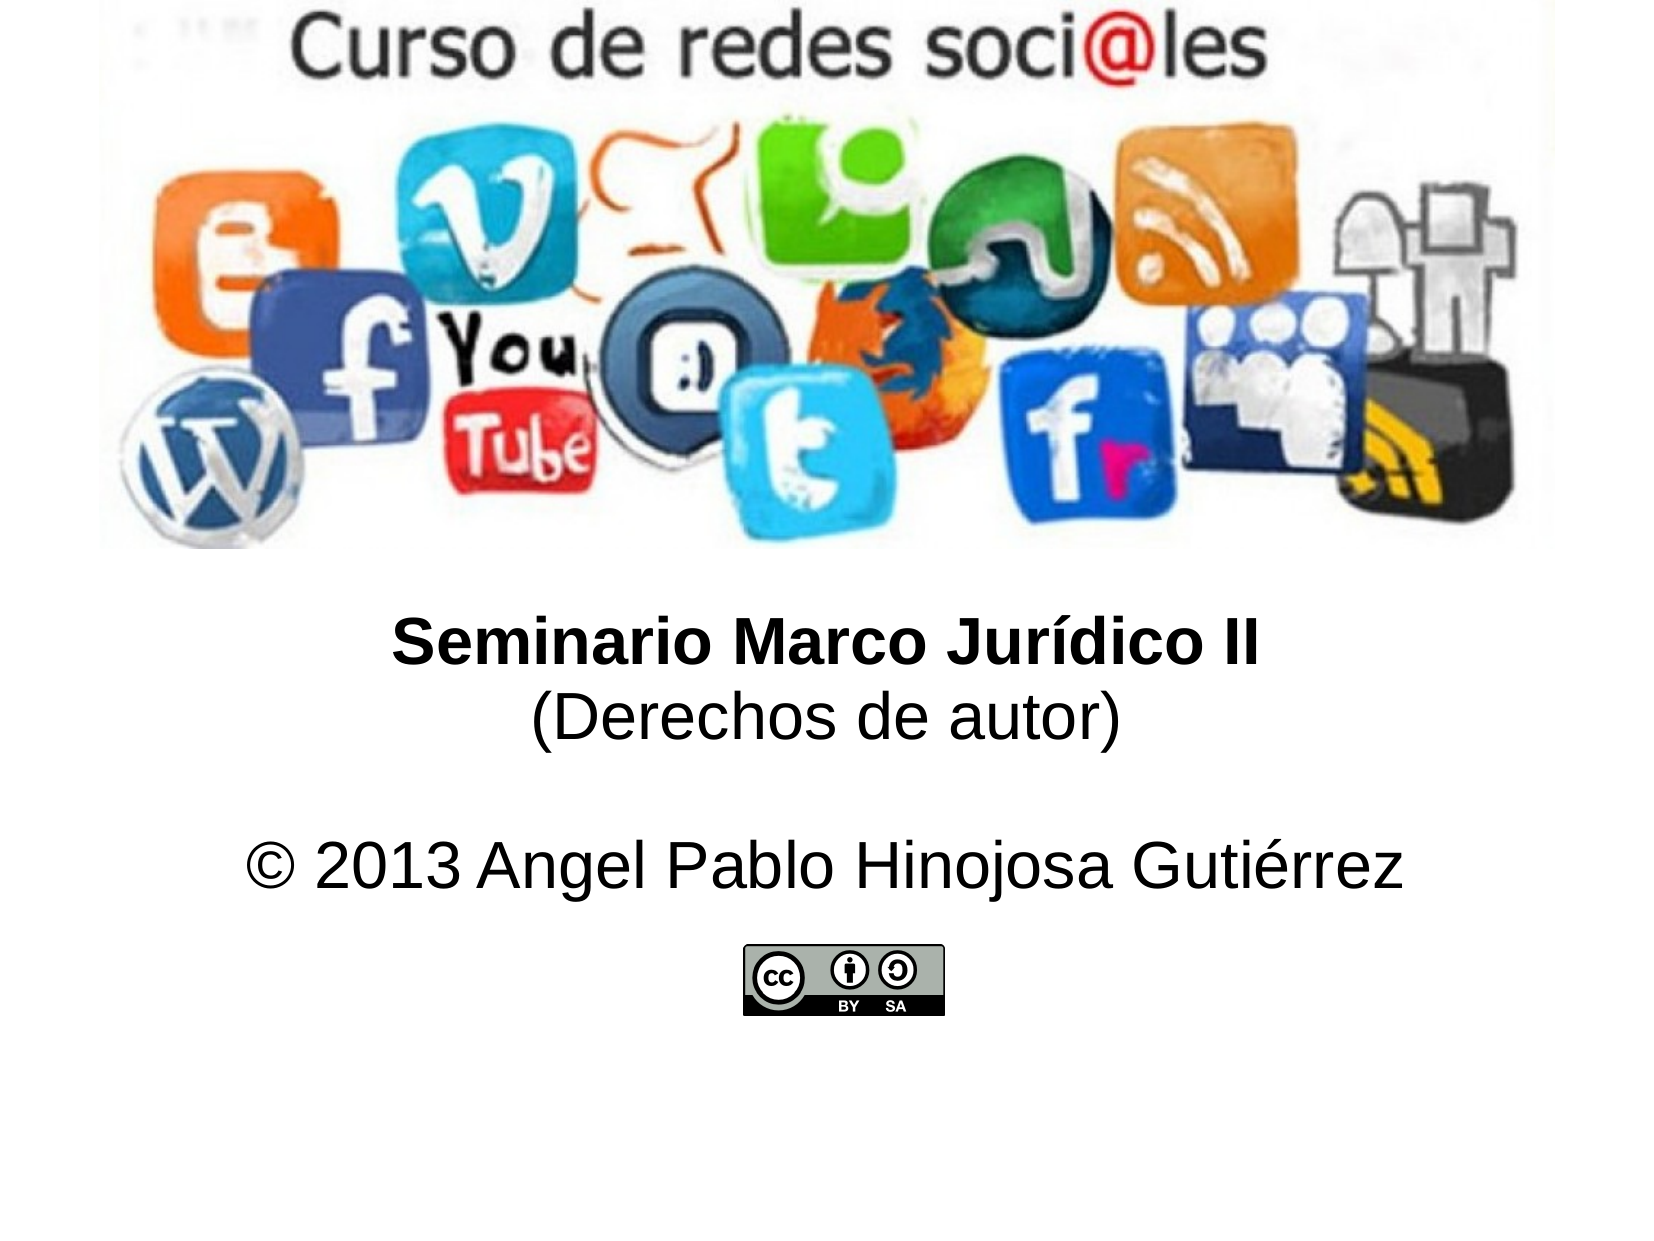

# Seminario Marco Jurídico II
(Derechos de autor)
© 2013 Angel Pablo Hinojosa Gutiérrez